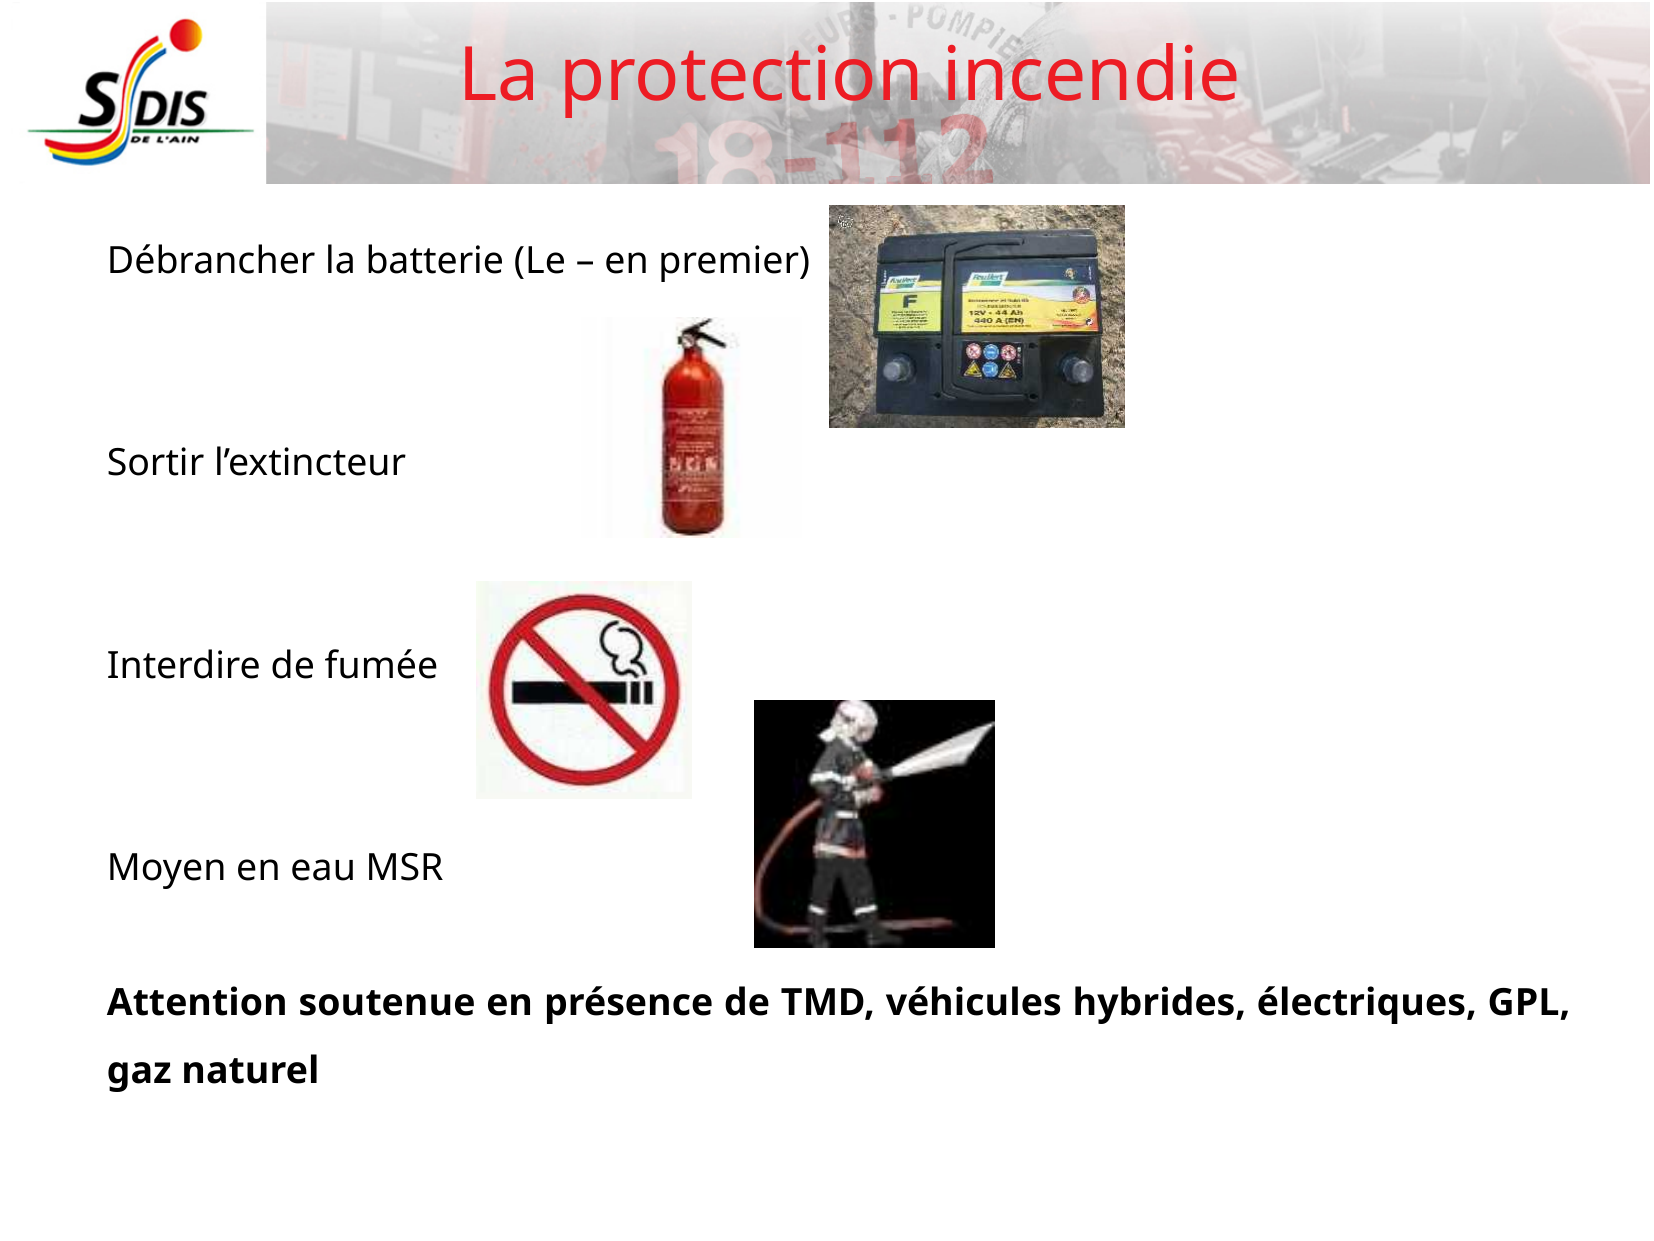

# La protection incendie
Débrancher la batterie (Le – en premier)
Sortir l’extincteur
Interdire de fumée
Moyen en eau MSR
Attention soutenue en présence de TMD, véhicules hybrides, électriques, GPL, gaz naturel